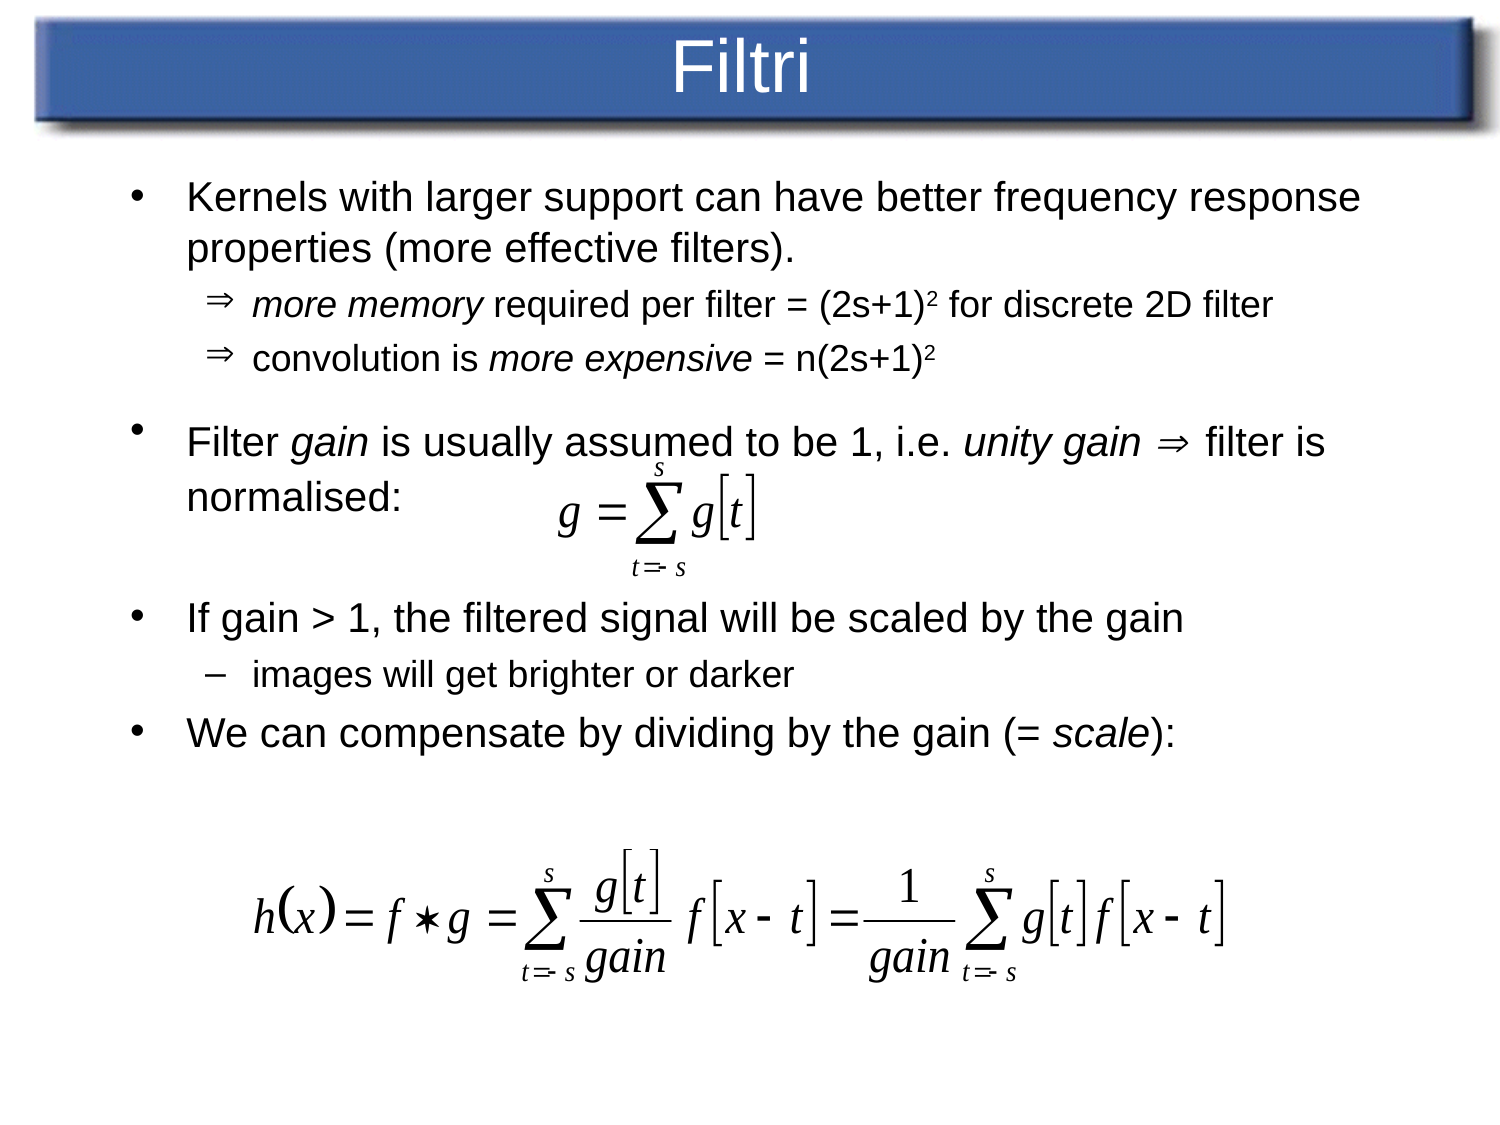

# Filtri
Kernels with larger support can have better frequency response properties (more effective filters).
more memory required per filter = (2s+1)2 for discrete 2D filter
convolution is more expensive = n(2s+1)2
Filter gain is usually assumed to be 1, i.e. unity gain  filter is normalised:
If gain > 1, the filtered signal will be scaled by the gain
images will get brighter or darker
We can compensate by dividing by the gain (= scale):